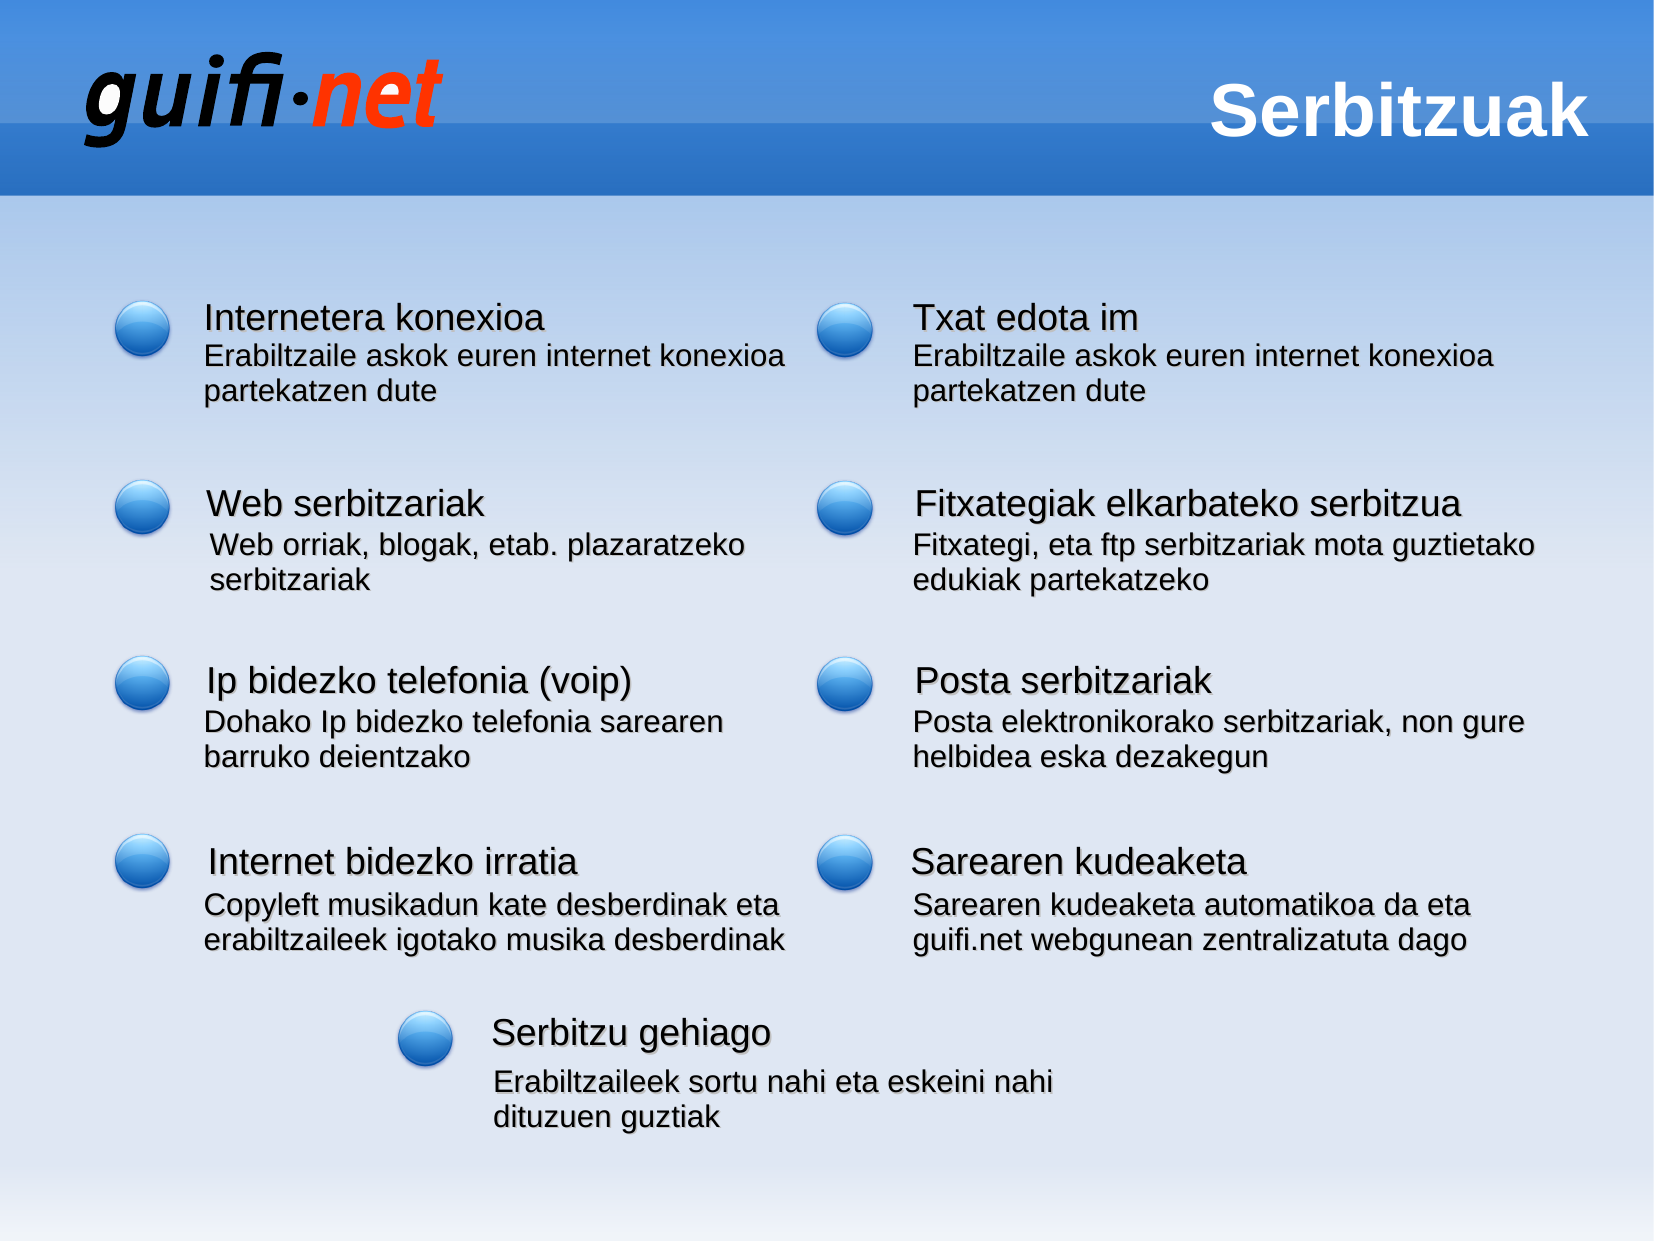

# Serbitzuak
Internetera konexioa
Txat edota im
Erabiltzaile askok euren internet konexioa partekatzen dute
Erabiltzaile askok euren internet konexioa partekatzen dute
Web serbitzariak
Fitxategiak elkarbateko serbitzua
Web orriak, blogak, etab. plazaratzeko serbitzariak
Fitxategi, eta ftp serbitzariak mota guztietako edukiak partekatzeko
Ip bidezko telefonia (voip)
Posta serbitzariak
Dohako Ip bidezko telefonia sarearen barruko deientzako
Posta elektronikorako serbitzariak, non gure helbidea eska dezakegun
Internet bidezko irratia
Sarearen kudeaketa
Copyleft musikadun kate desberdinak eta erabiltzaileek igotako musika desberdinak
Sarearen kudeaketa automatikoa da eta guifi.net webgunean zentralizatuta dago
Serbitzu gehiago
Erabiltzaileek sortu nahi eta eskeini nahi dituzuen guztiak